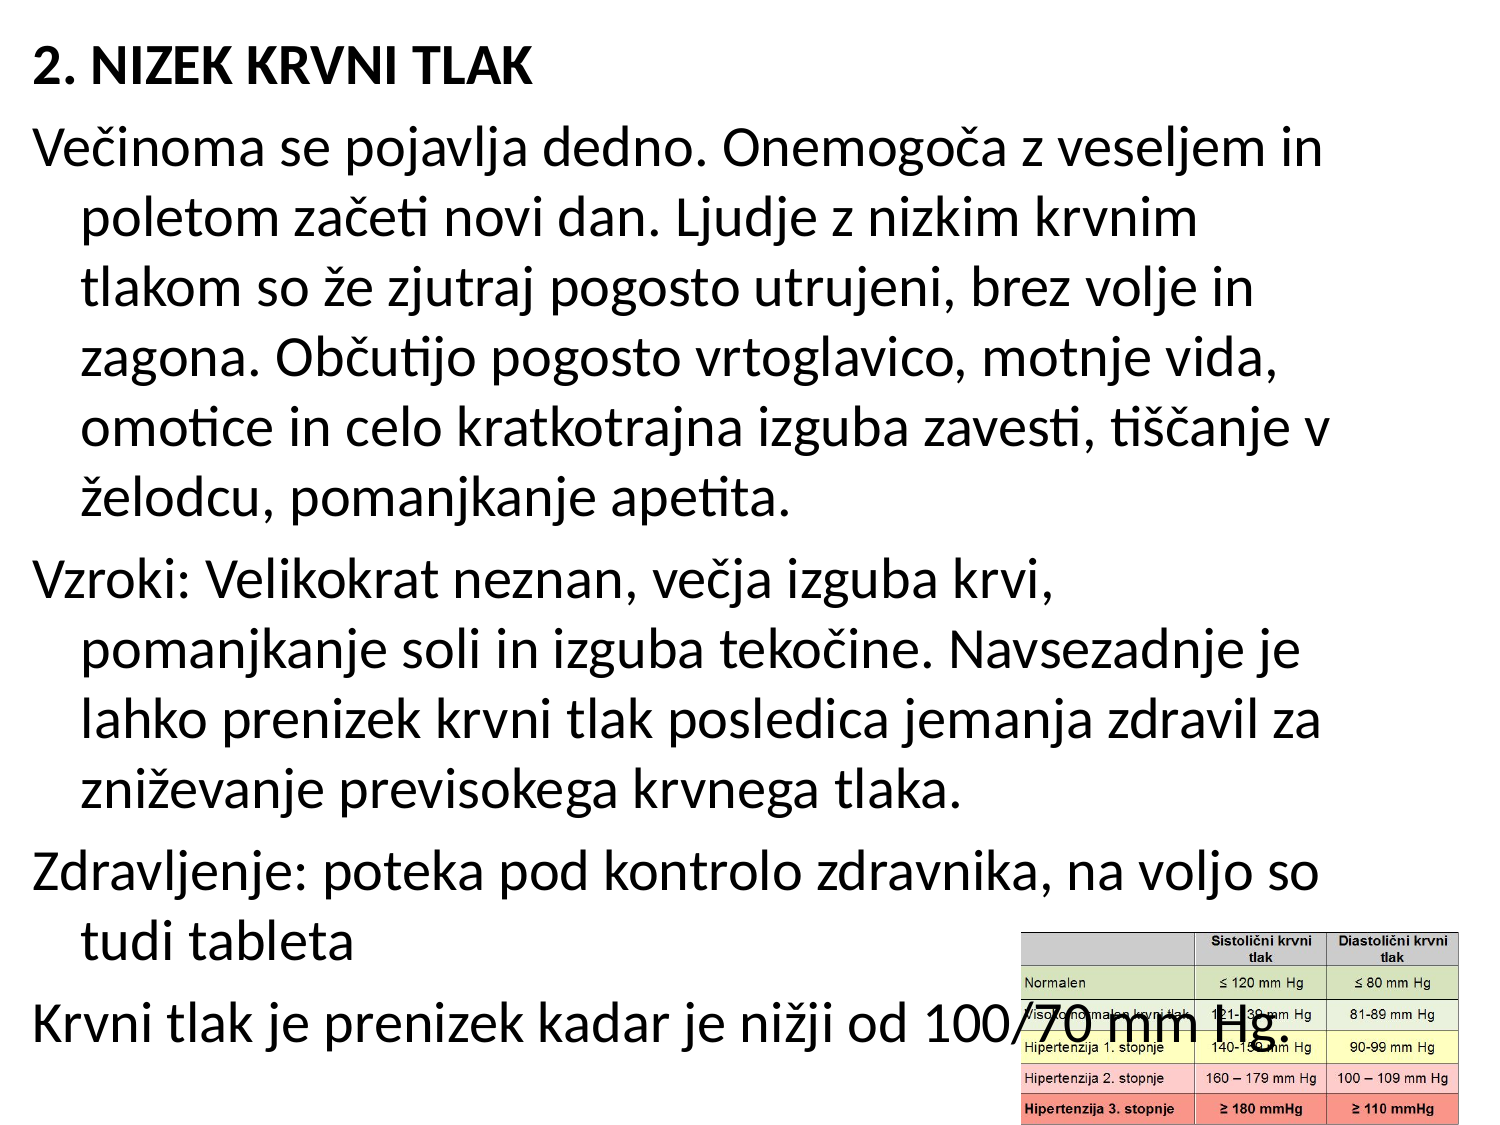

# 2. NIZEK KRVNI TLAK
Večinoma se pojavlja dedno. Onemogoča z veseljem in poletom začeti novi dan. Ljudje z nizkim krvnim tlakom so že zjutraj pogosto utrujeni, brez volje in zagona. Občutijo pogosto vrtoglavico, motnje vida, omotice in celo kratkotrajna izguba zavesti, tiščanje v želodcu, pomanjkanje apetita.
Vzroki: Velikokrat neznan, večja izguba krvi, pomanjkanje soli in izguba tekočine. Navsezadnje je lahko prenizek krvni tlak posledica jemanja zdravil za zniževanje previsokega krvnega tlaka.
Zdravljenje: poteka pod kontrolo zdravnika, na voljo so tudi tableta
Krvni tlak je prenizek kadar je nižji od 100/70 mm Hg.